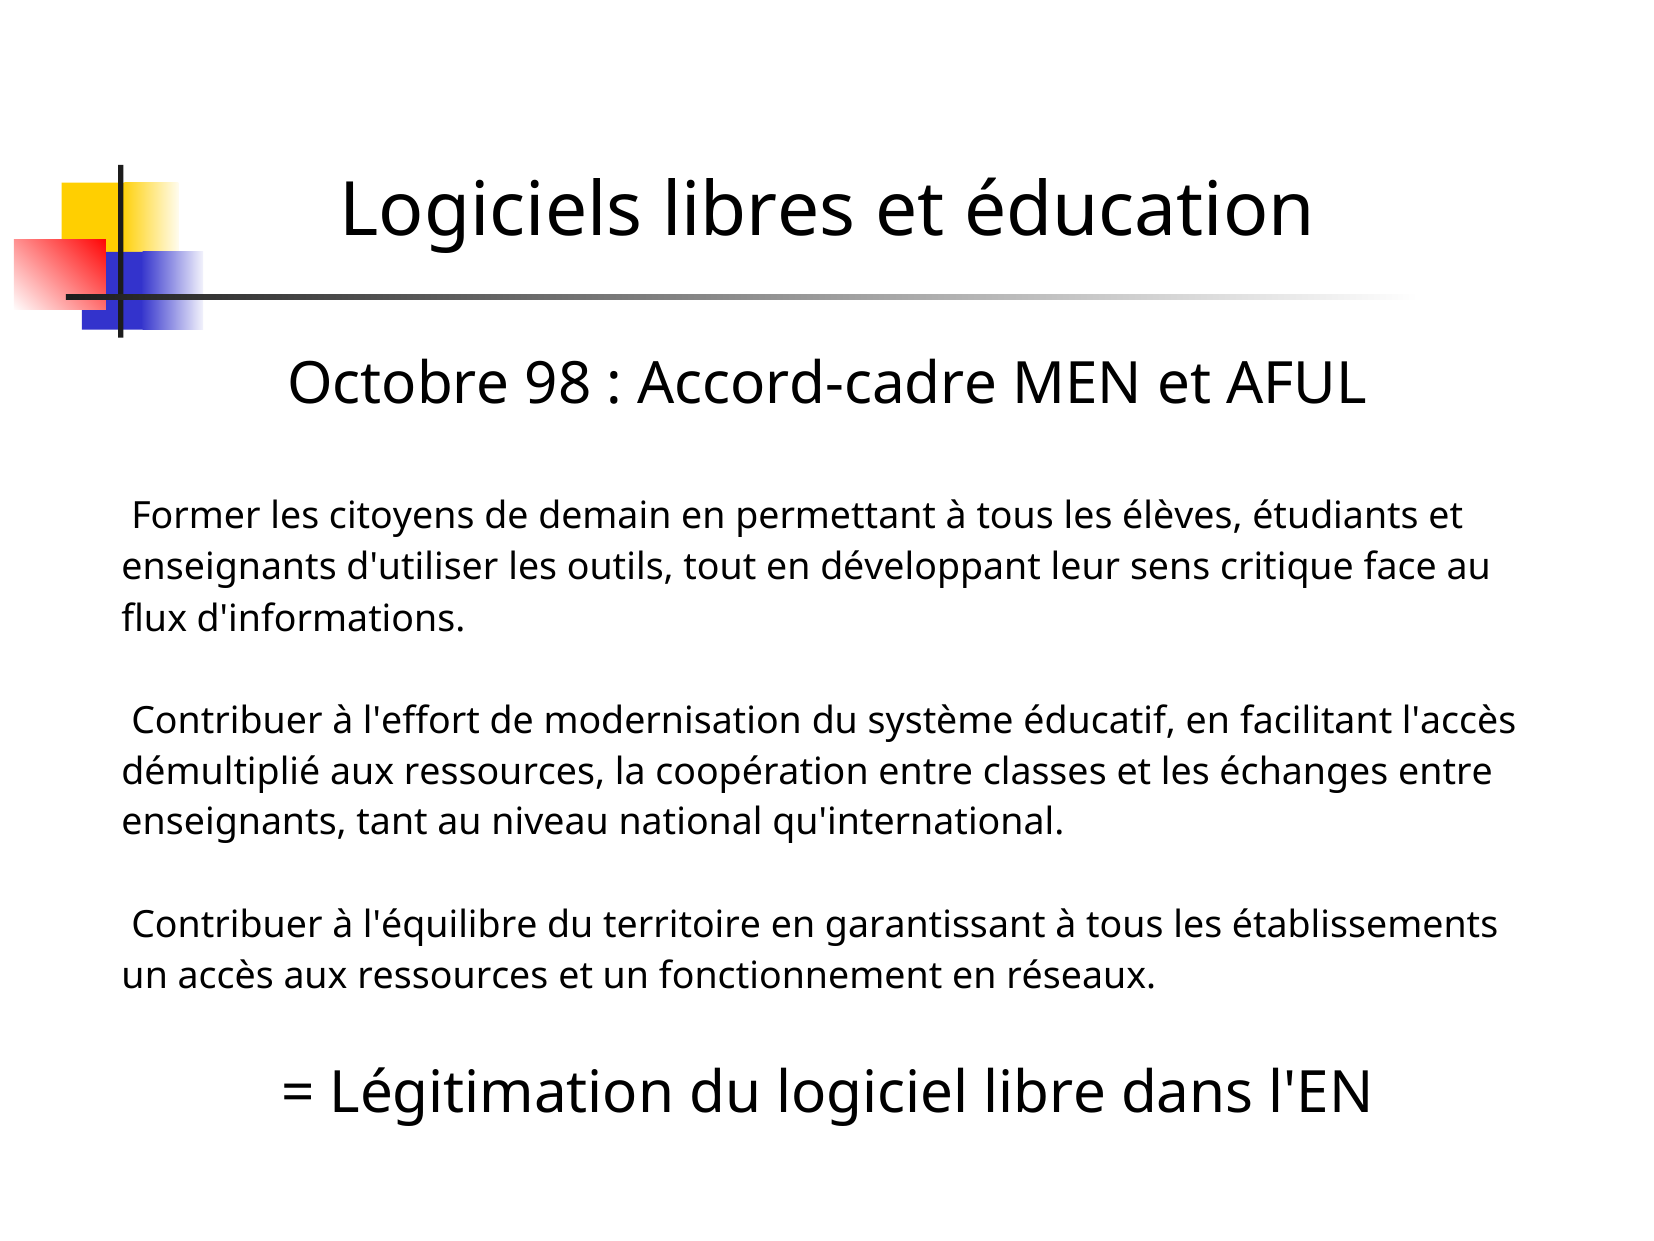

# Logiciels libres et éducation
Octobre 98 : Accord-cadre MEN et AFUL
 Former les citoyens de demain en permettant à tous les élèves, étudiants et enseignants d'utiliser les outils, tout en développant leur sens critique face au flux d'informations.
 Contribuer à l'effort de modernisation du système éducatif, en facilitant l'accès démultiplié aux ressources, la coopération entre classes et les échanges entre enseignants, tant au niveau national qu'international.
 Contribuer à l'équilibre du territoire en garantissant à tous les établissements un accès aux ressources et un fonctionnement en réseaux.
= Légitimation du logiciel libre dans l'EN